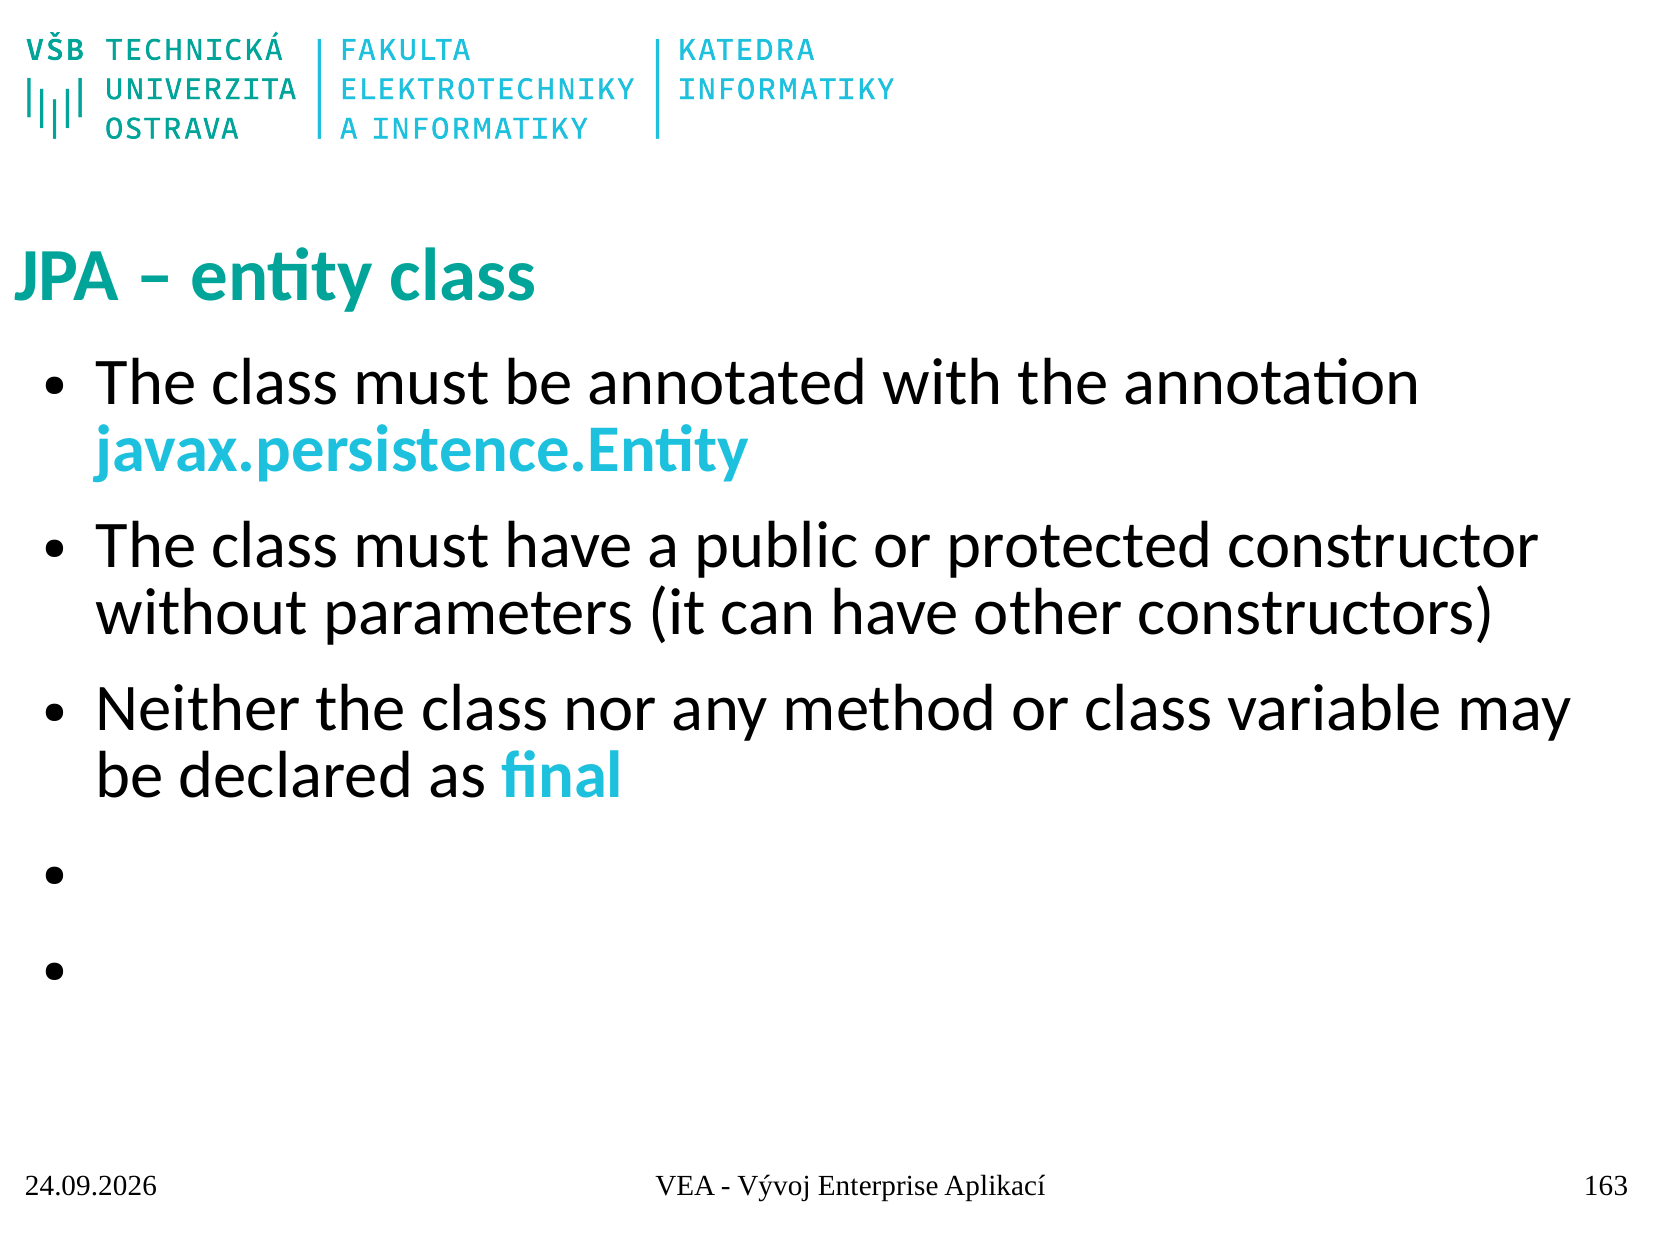

JPA – entity class
# The class must be annotated with the annotation javax.persistence.Entity
The class must have a public or protected constructor without parameters (it can have other constructors)
Neither the class nor any method or class variable may be declared as final
VEA - Vývoj Enterprise Aplikací
163